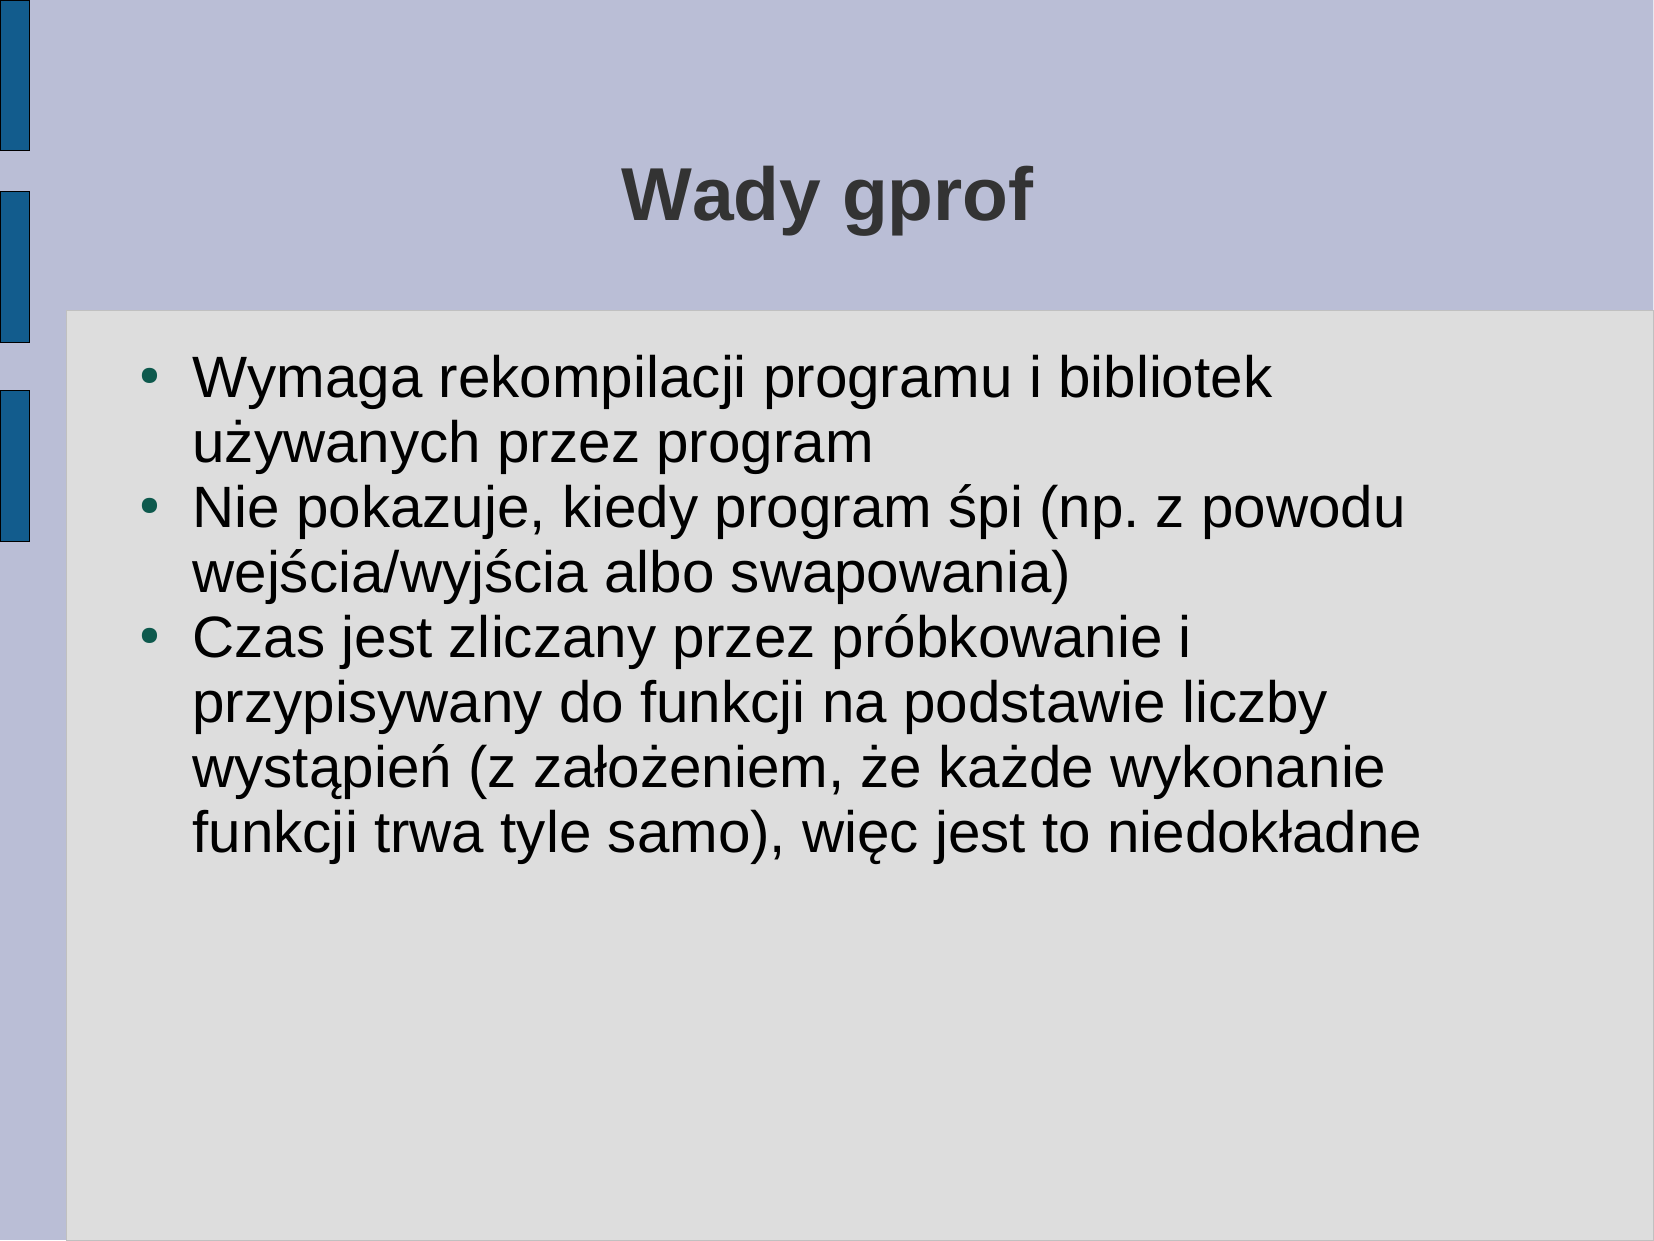

# Wady gprof
Wymaga rekompilacji programu i bibliotek używanych przez program
Nie pokazuje, kiedy program śpi (np. z powodu wejścia/wyjścia albo swapowania)
Czas jest zliczany przez próbkowanie i przypisywany do funkcji na podstawie liczby wystąpień (z założeniem, że każde wykonanie funkcji trwa tyle samo), więc jest to niedokładne